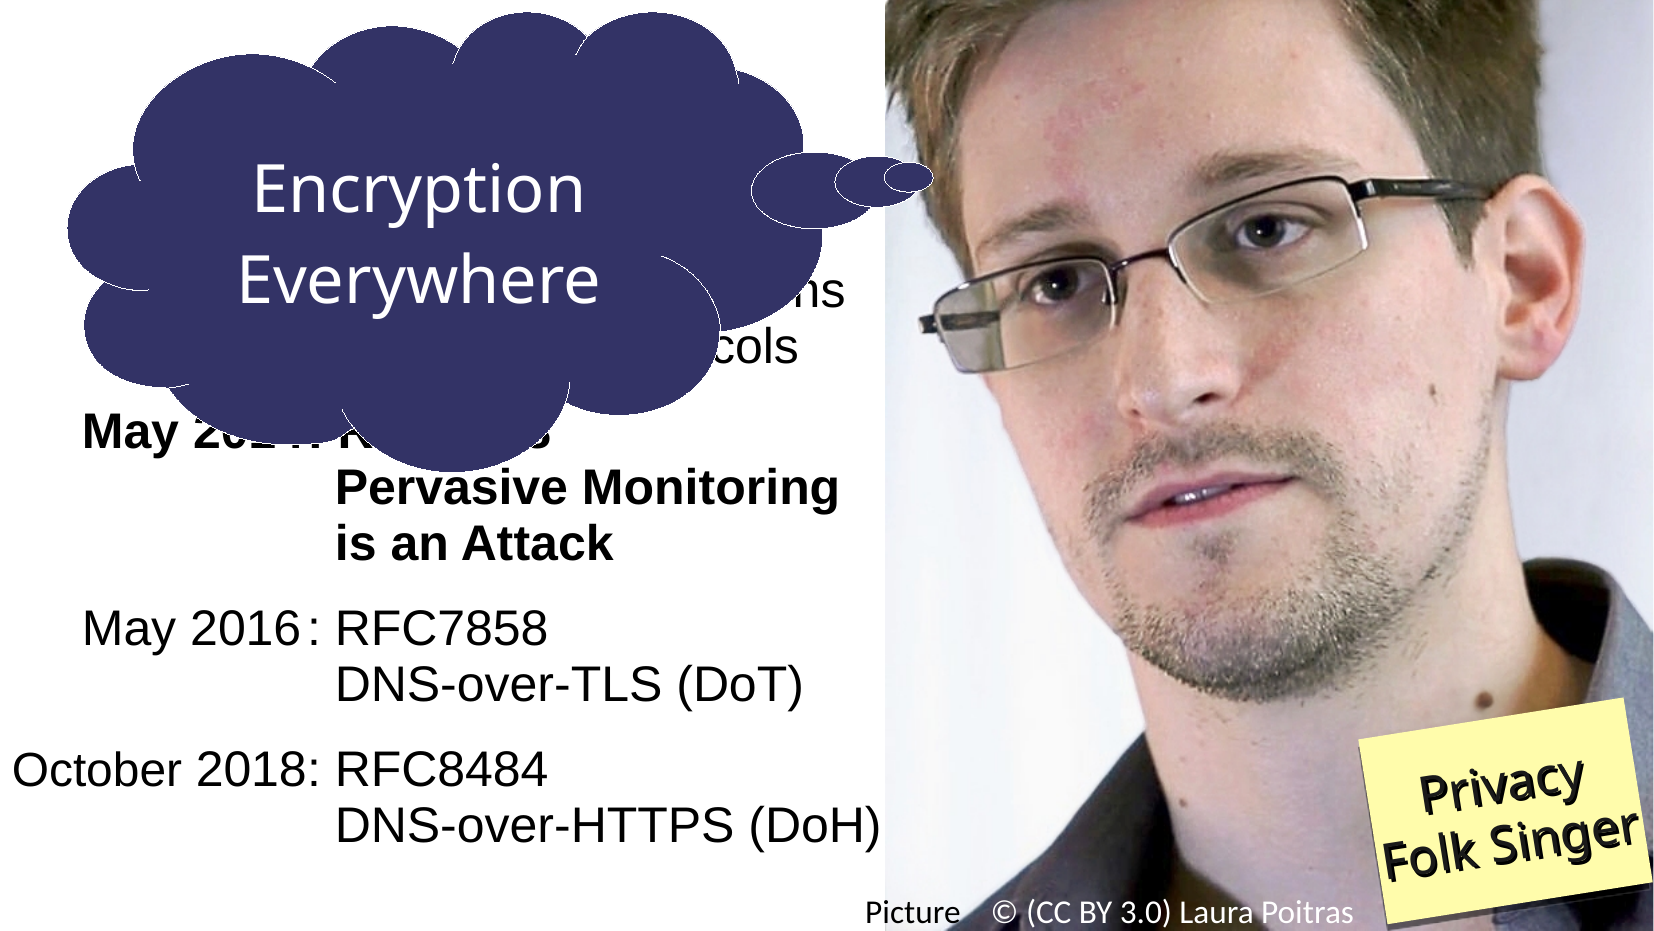

Encryption
Everywhere
# Privacy
 July 2013	: RFC6973
				 Privacy Considerations
				 for Internet Protocols
 May 2014	: RFC7258
				 Pervasive Monitoring
				 is an Attack
 May 2016	: RFC7858
				 DNS-over-TLS (DoT)
October 2018	: RFC8484
 				 DNS-over-HTTPS (DoH)
Privacy
Folk Singer
Picture © (CC BY 3.0) Laura Poitras